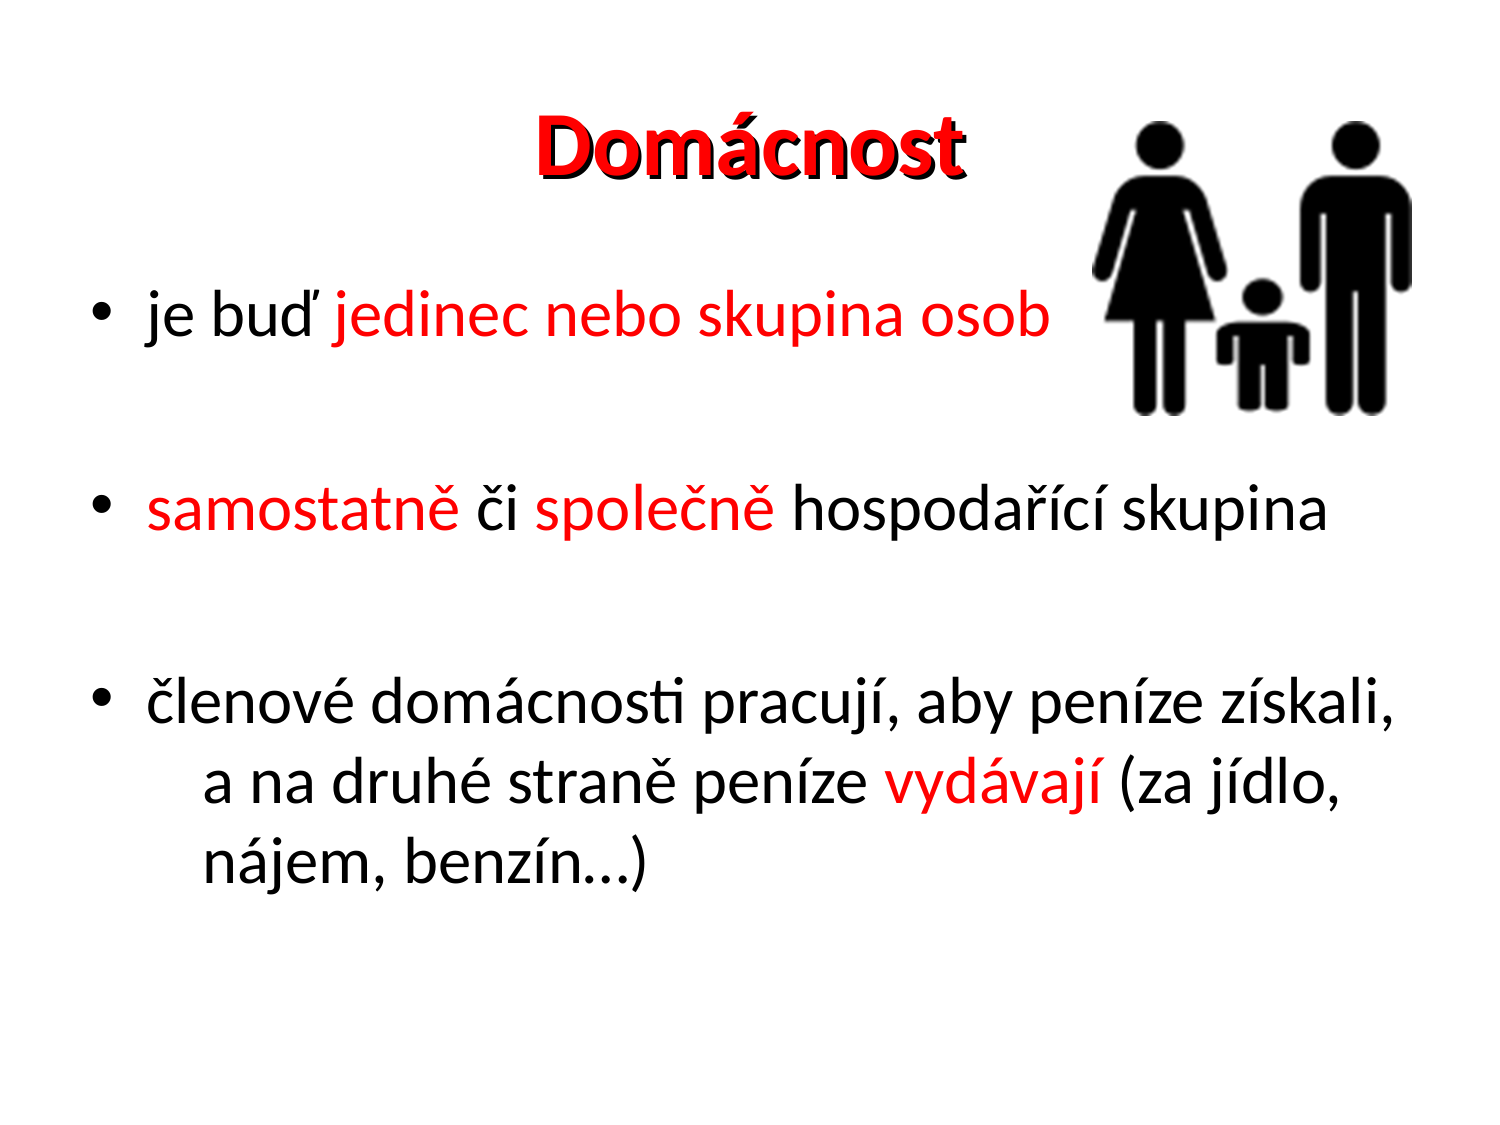

# Domácnost
je buď jedinec nebo skupina osob
samostatně či společně hospodařící skupina
členové domácnosti pracují, aby peníze získali, a na druhé straně peníze vydávají (za jídlo, nájem, benzín…)